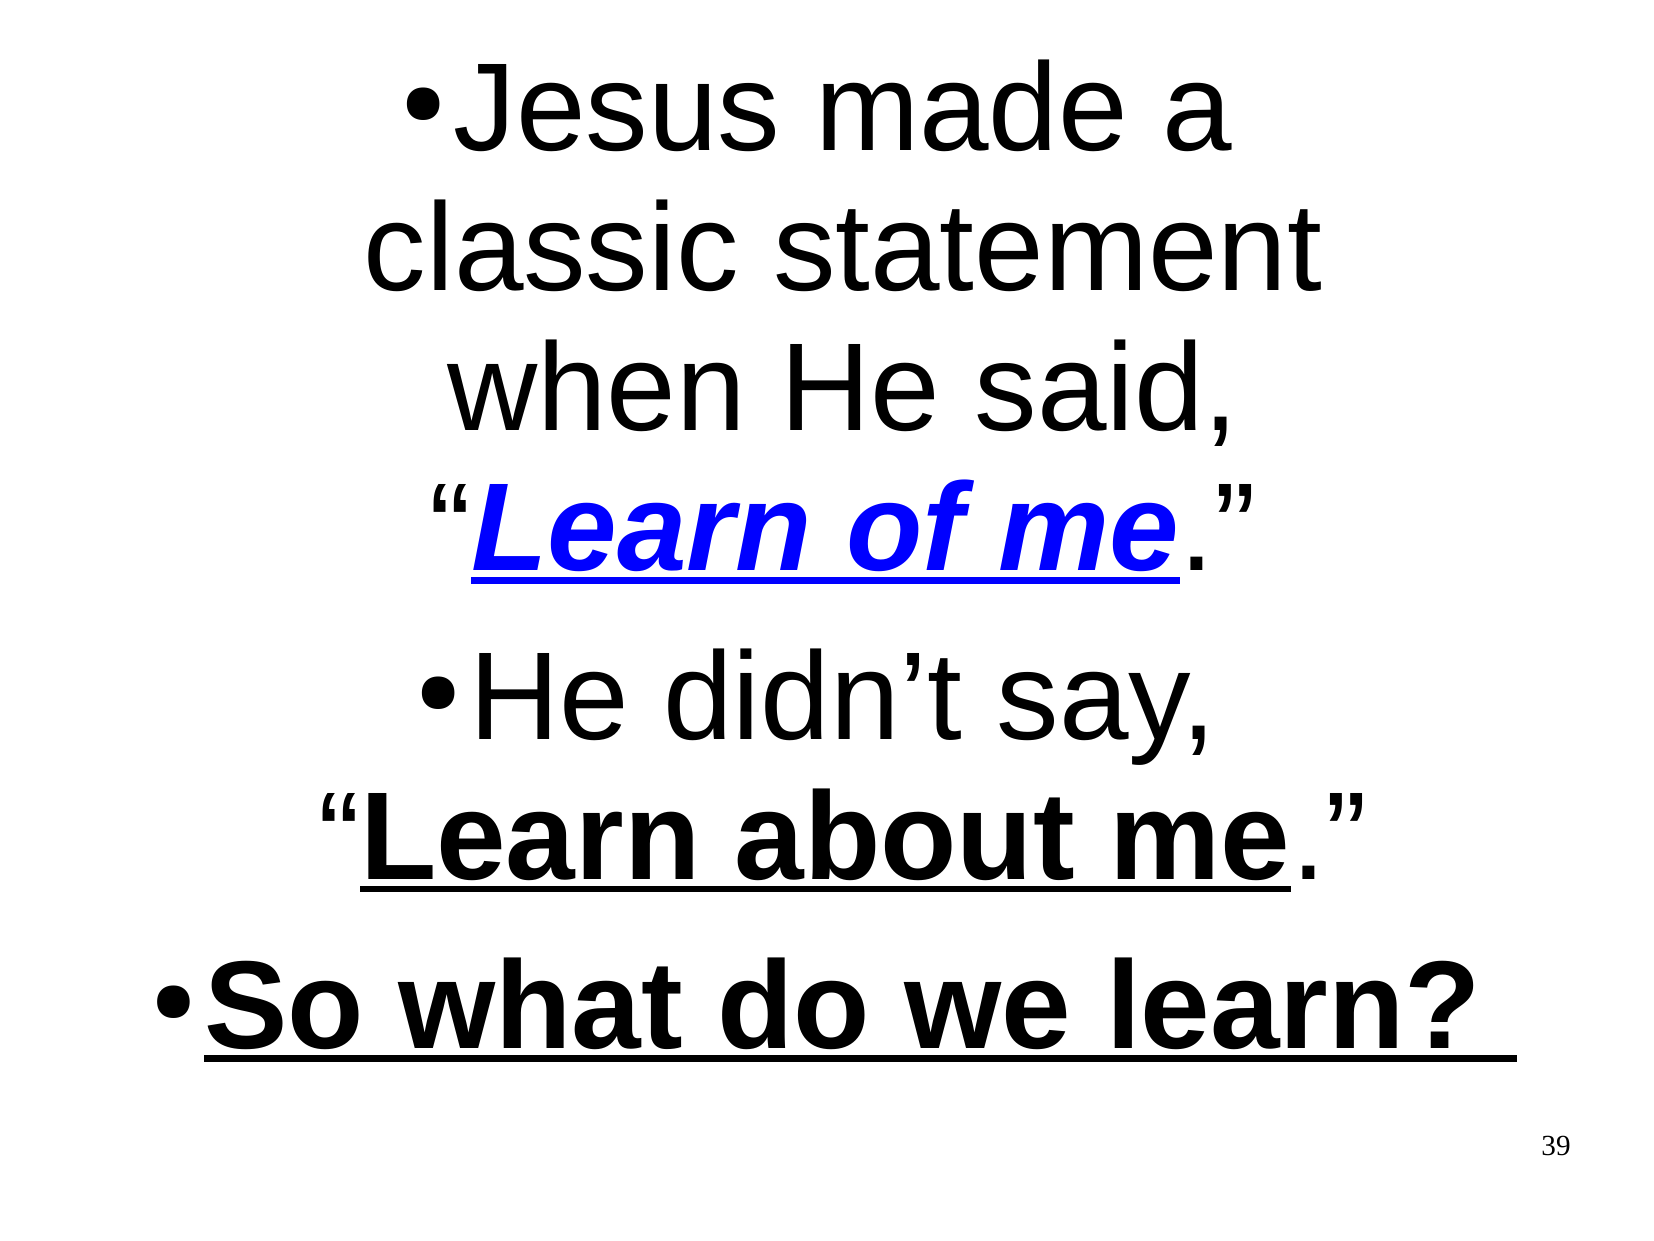

# Jesus made a classic statement when He said, “Learn of me.”
He didn’t say,
“Learn about me.”
So what do we learn?
39